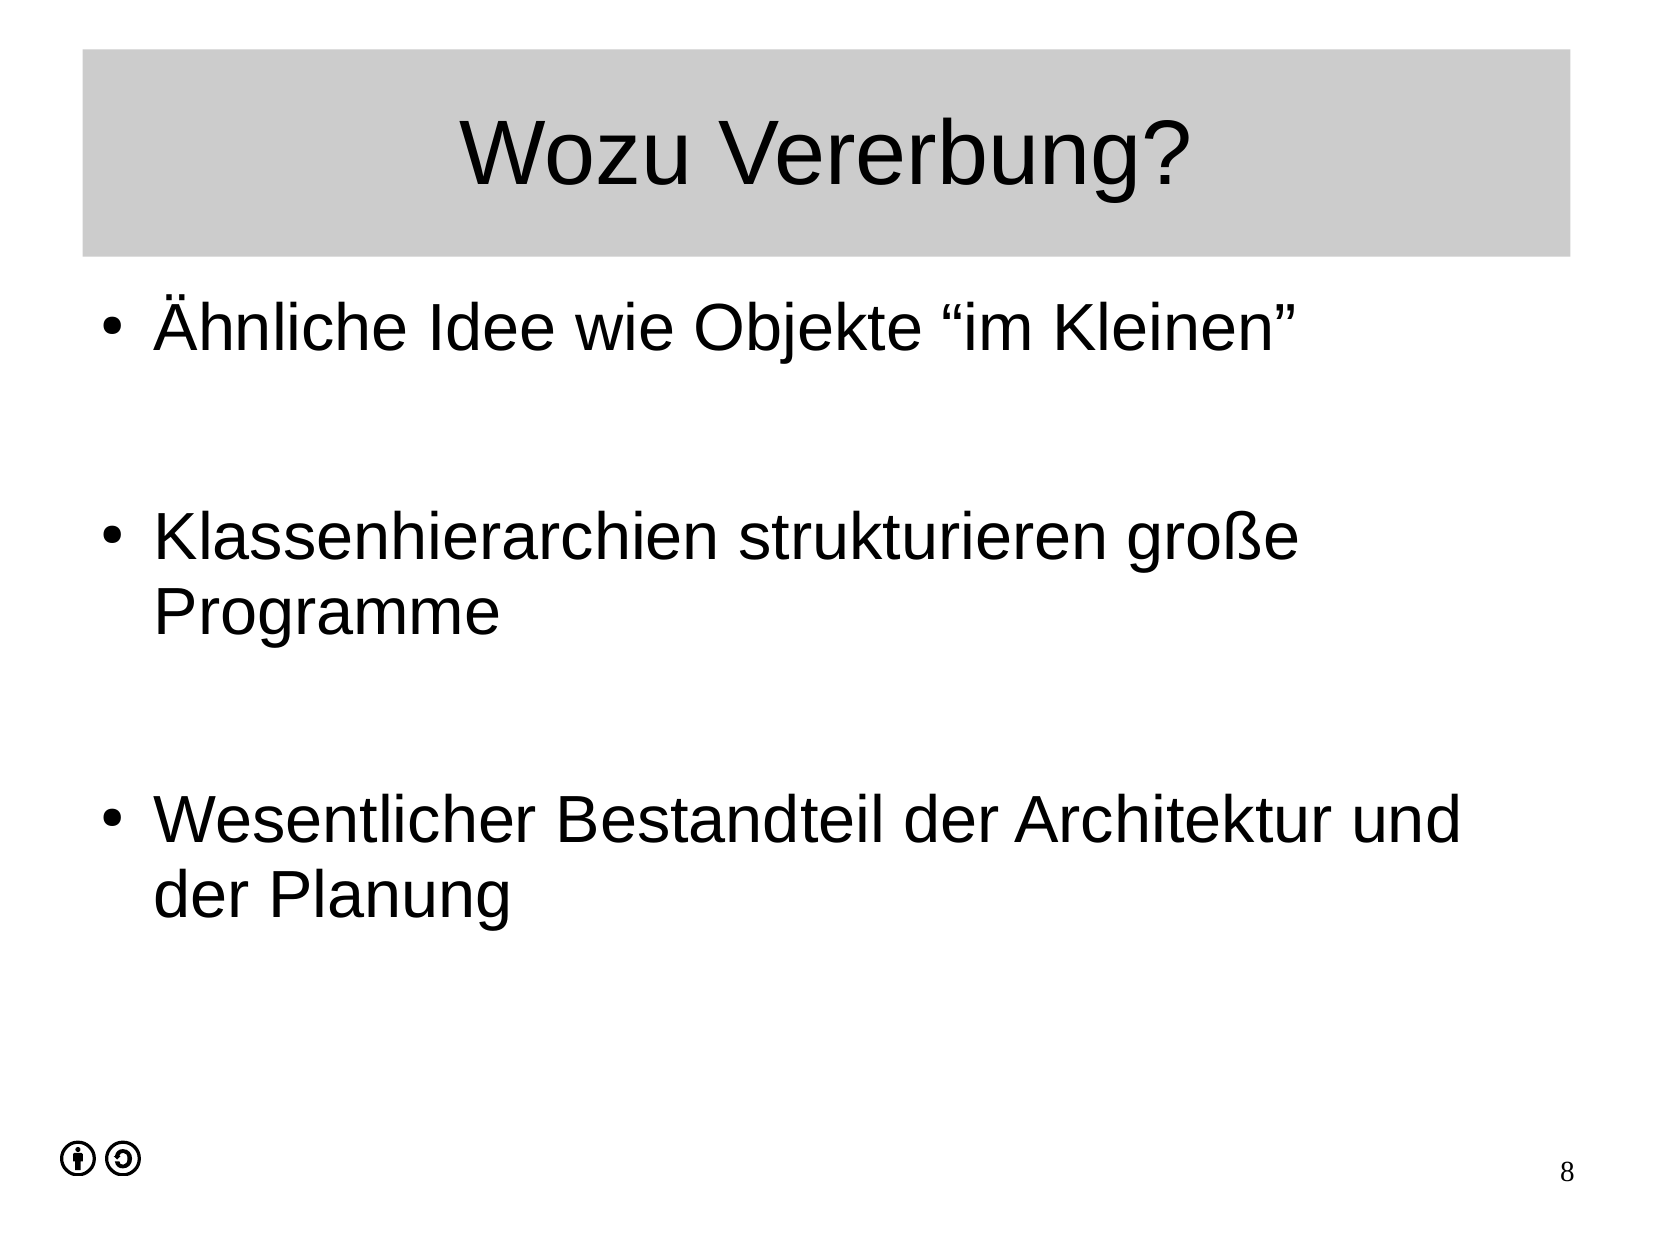

# Wozu Vererbung?
Ähnliche Idee wie Objekte “im Kleinen”
Klassenhierarchien strukturieren große Programme
Wesentlicher Bestandteil der Architektur und der Planung
8